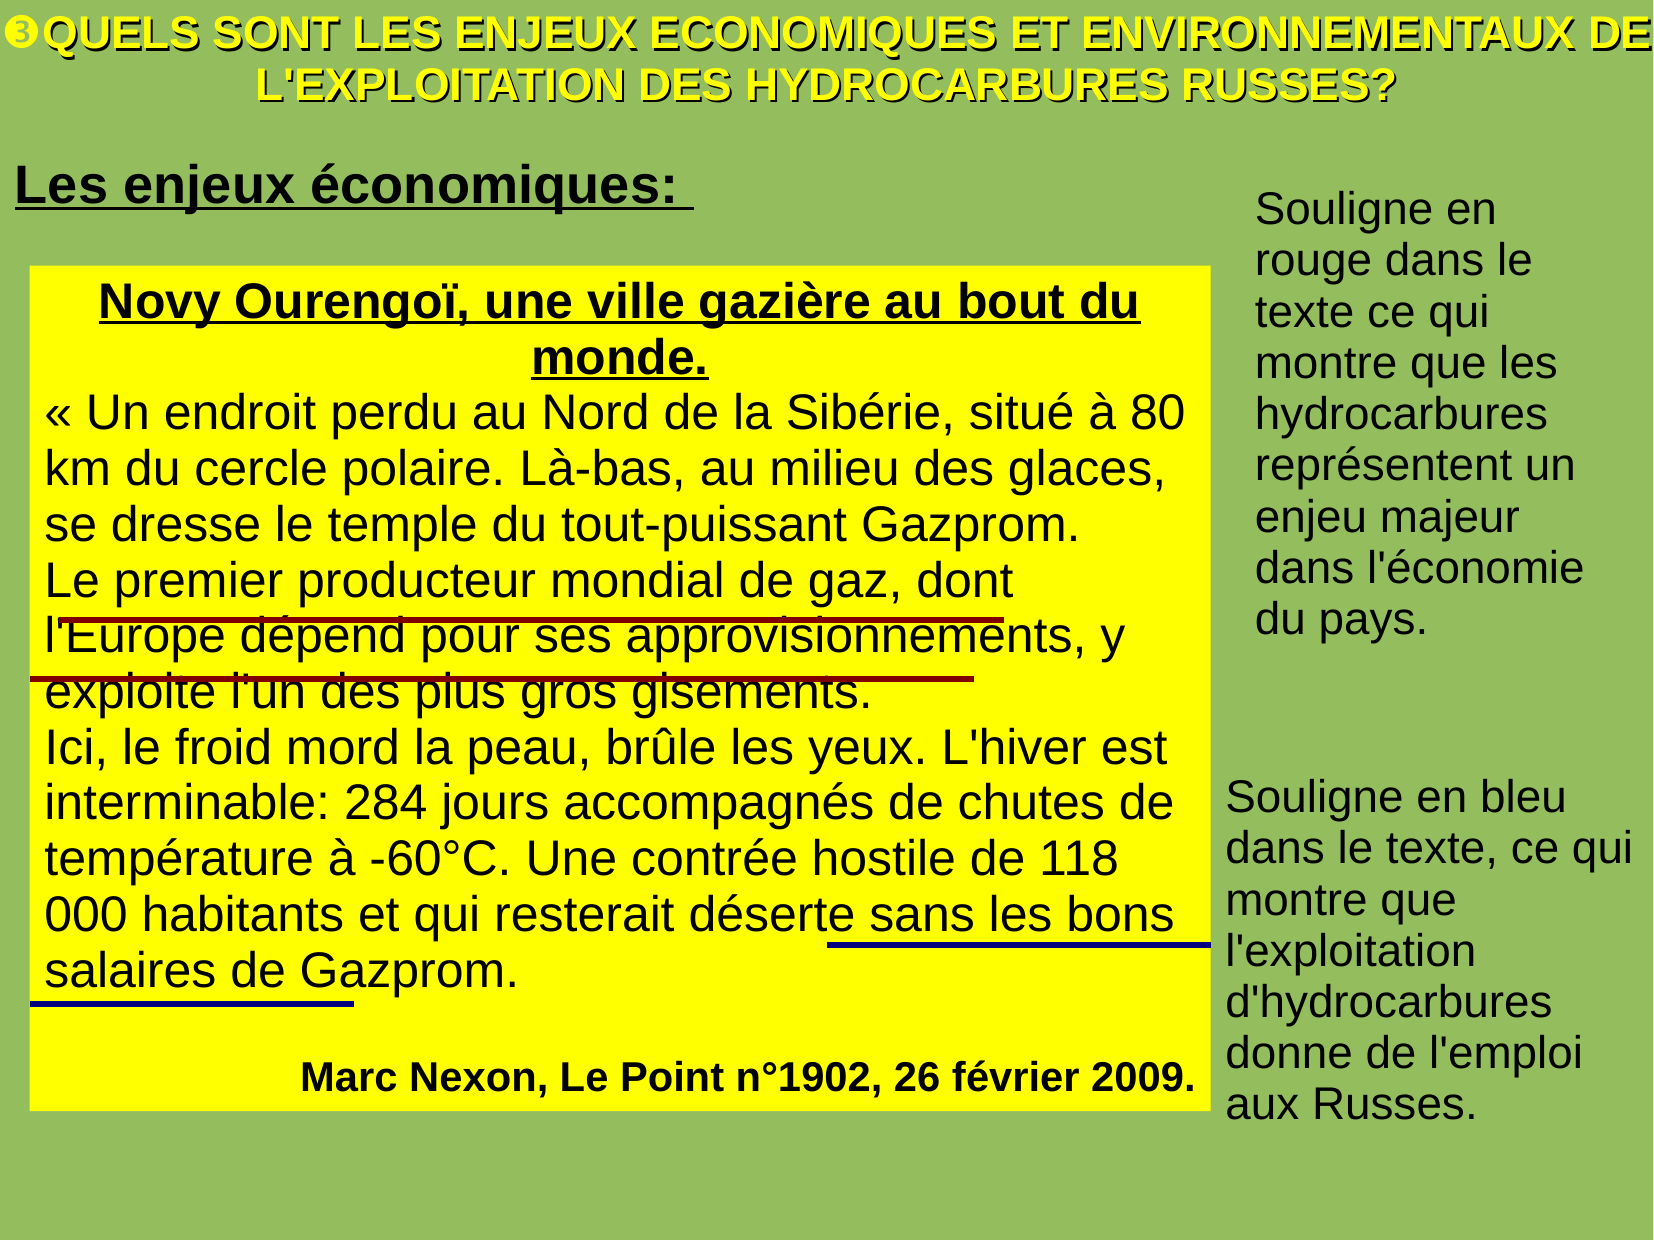

QUELS SONT LES ENJEUX ECONOMIQUES ET ENVIRONNEMENTAUX DE L'EXPLOITATION DES HYDROCARBURES RUSSES?
Les enjeux économiques:
Souligne en rouge dans le texte ce qui montre que les hydrocarbures représentent un enjeu majeur dans l'économie du pays.
Novy Ourengoï, une ville gazière au bout du monde.
« Un endroit perdu au Nord de la Sibérie, situé à 80 km du cercle polaire. Là-bas, au milieu des glaces, se dresse le temple du tout-puissant Gazprom.
Le premier producteur mondial de gaz, dont l'Europe dépend pour ses approvisionnements, y exploite l'un des plus gros gisements.
Ici, le froid mord la peau, brûle les yeux. L'hiver est interminable: 284 jours accompagnés de chutes de température à -60°C. Une contrée hostile de 118 000 habitants et qui resterait déserte sans les bons salaires de Gazprom.
Marc Nexon, Le Point n°1902, 26 février 2009.
Souligne en bleu dans le texte, ce qui montre que l'exploitation d'hydrocarbures donne de l'emploi aux Russes.